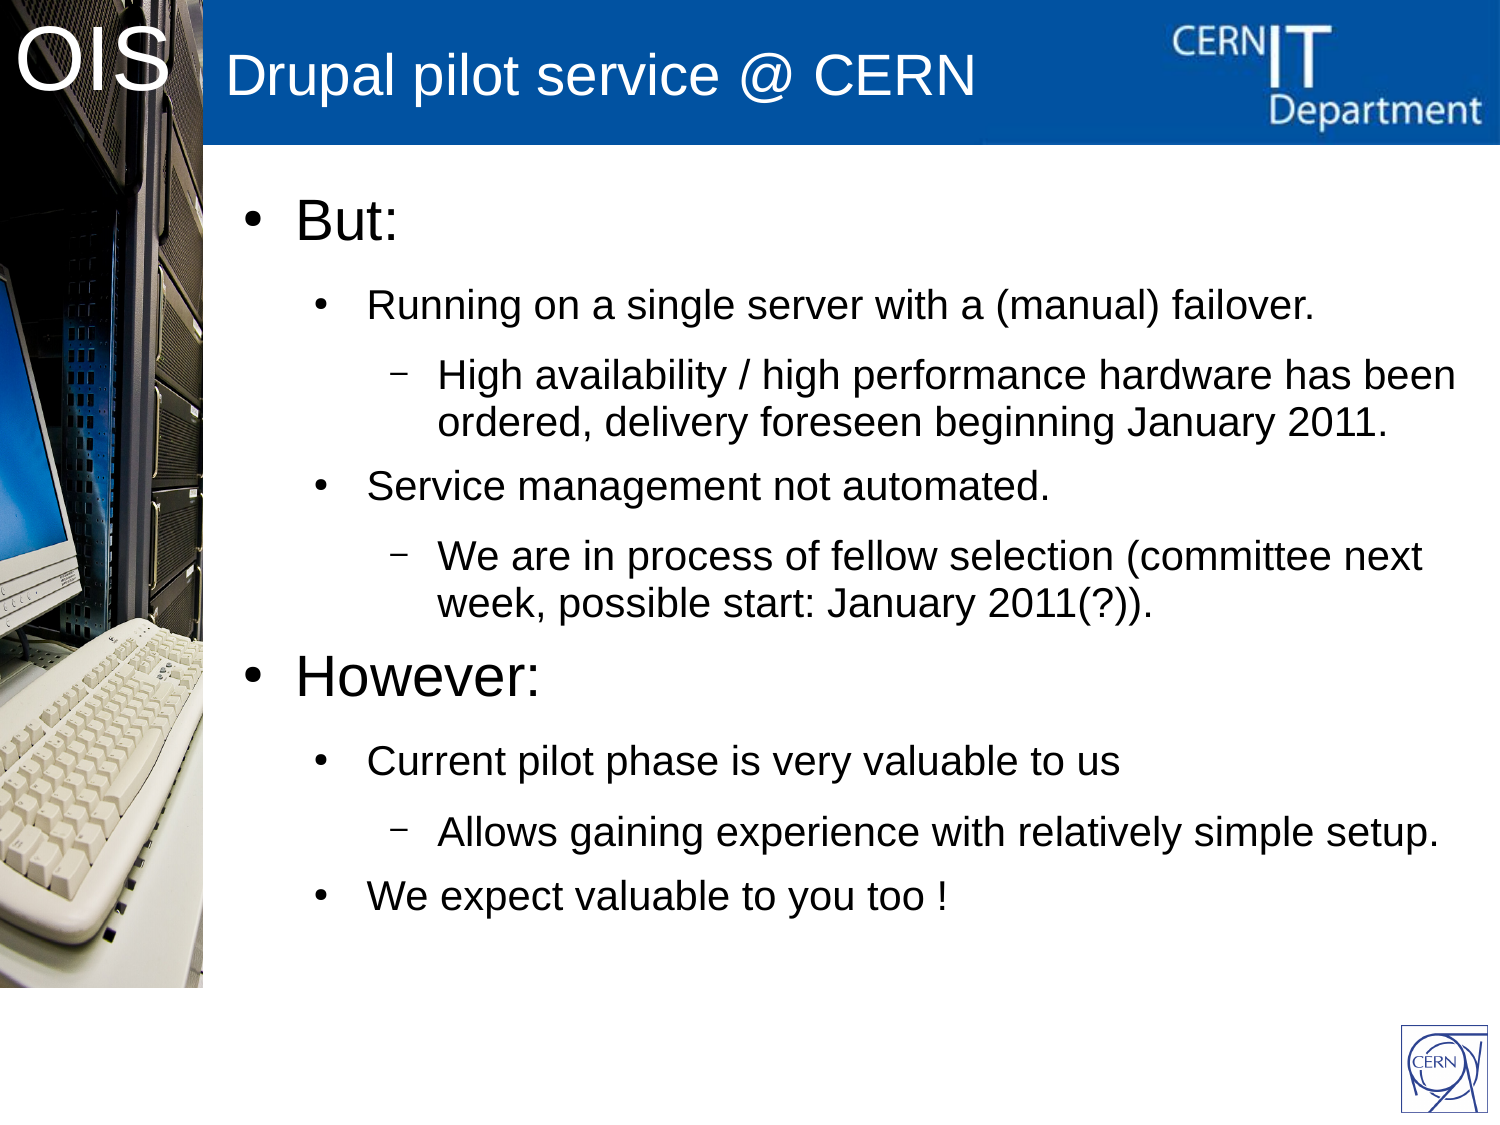

# Drupal pilot service @ CERN
But:
Running on a single server with a (manual) failover.
High availability / high performance hardware has been ordered, delivery foreseen beginning January 2011.
Service management not automated.
We are in process of fellow selection (committee next week, possible start: January 2011(?)).
However:
Current pilot phase is very valuable to us
Allows gaining experience with relatively simple setup.
We expect valuable to you too !